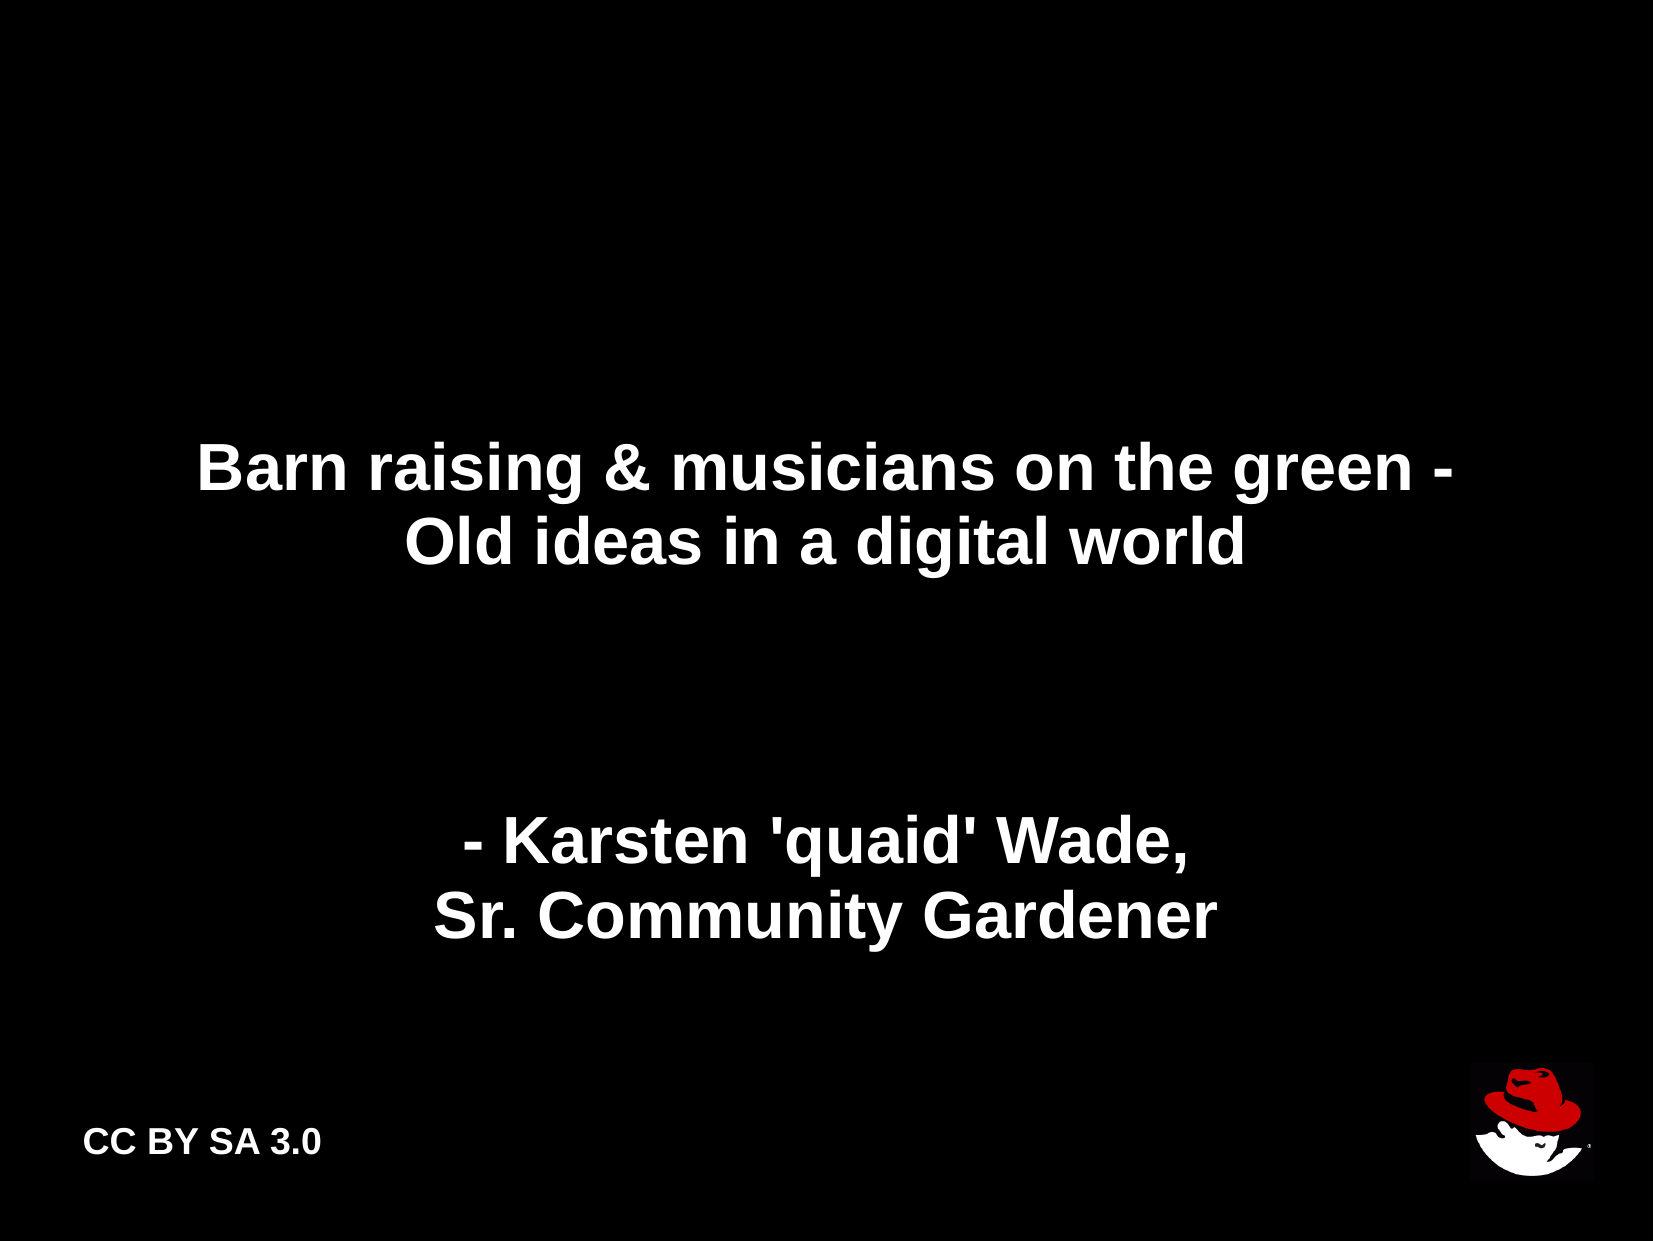

# Barn raising & musicians on the green -
Old ideas in a digital world
- Karsten 'quaid' Wade,
Sr. Community Gardener
CC BY SA 3.0